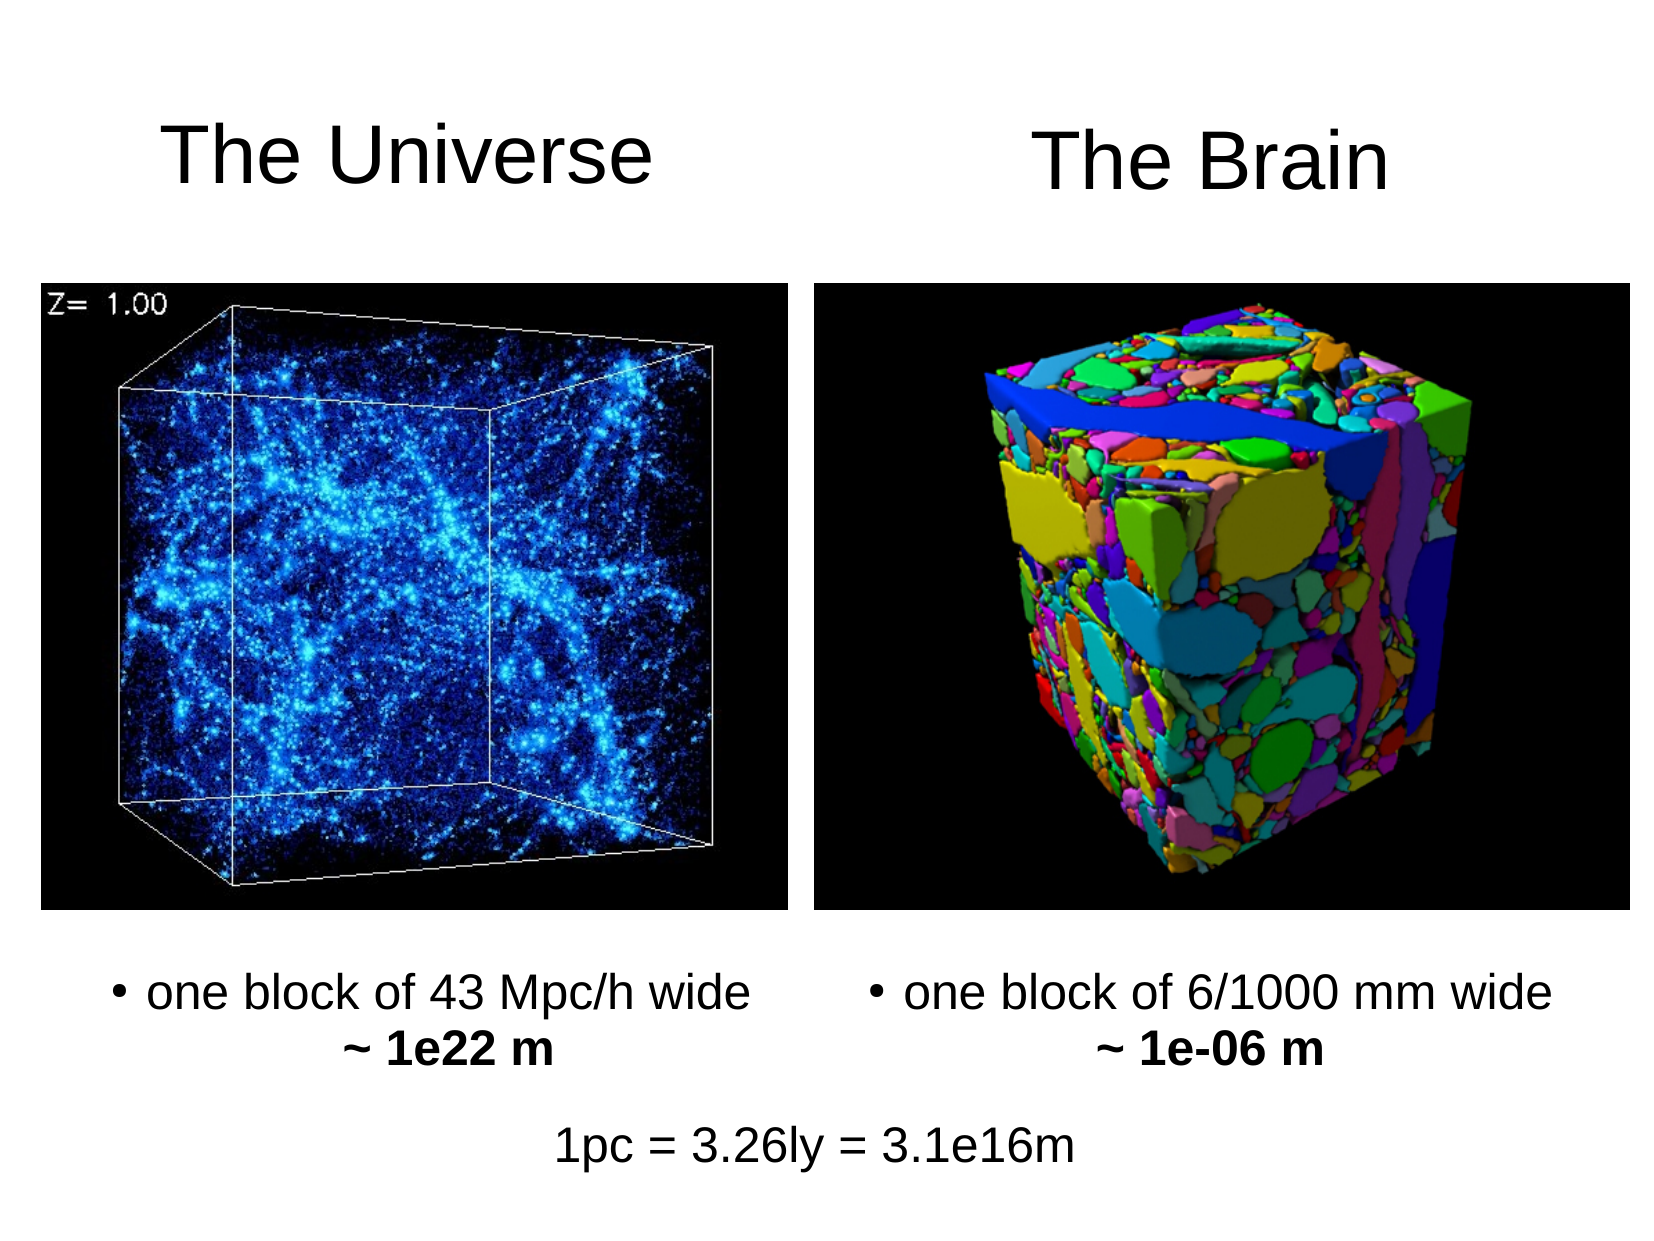

# The Universe
The Brain
one block of 43 Mpc/h wide
~ 1e22 m
one block of 6/1000 mm wide
~ 1e-06 m
1pc = 3.26ly = 3.1e16m